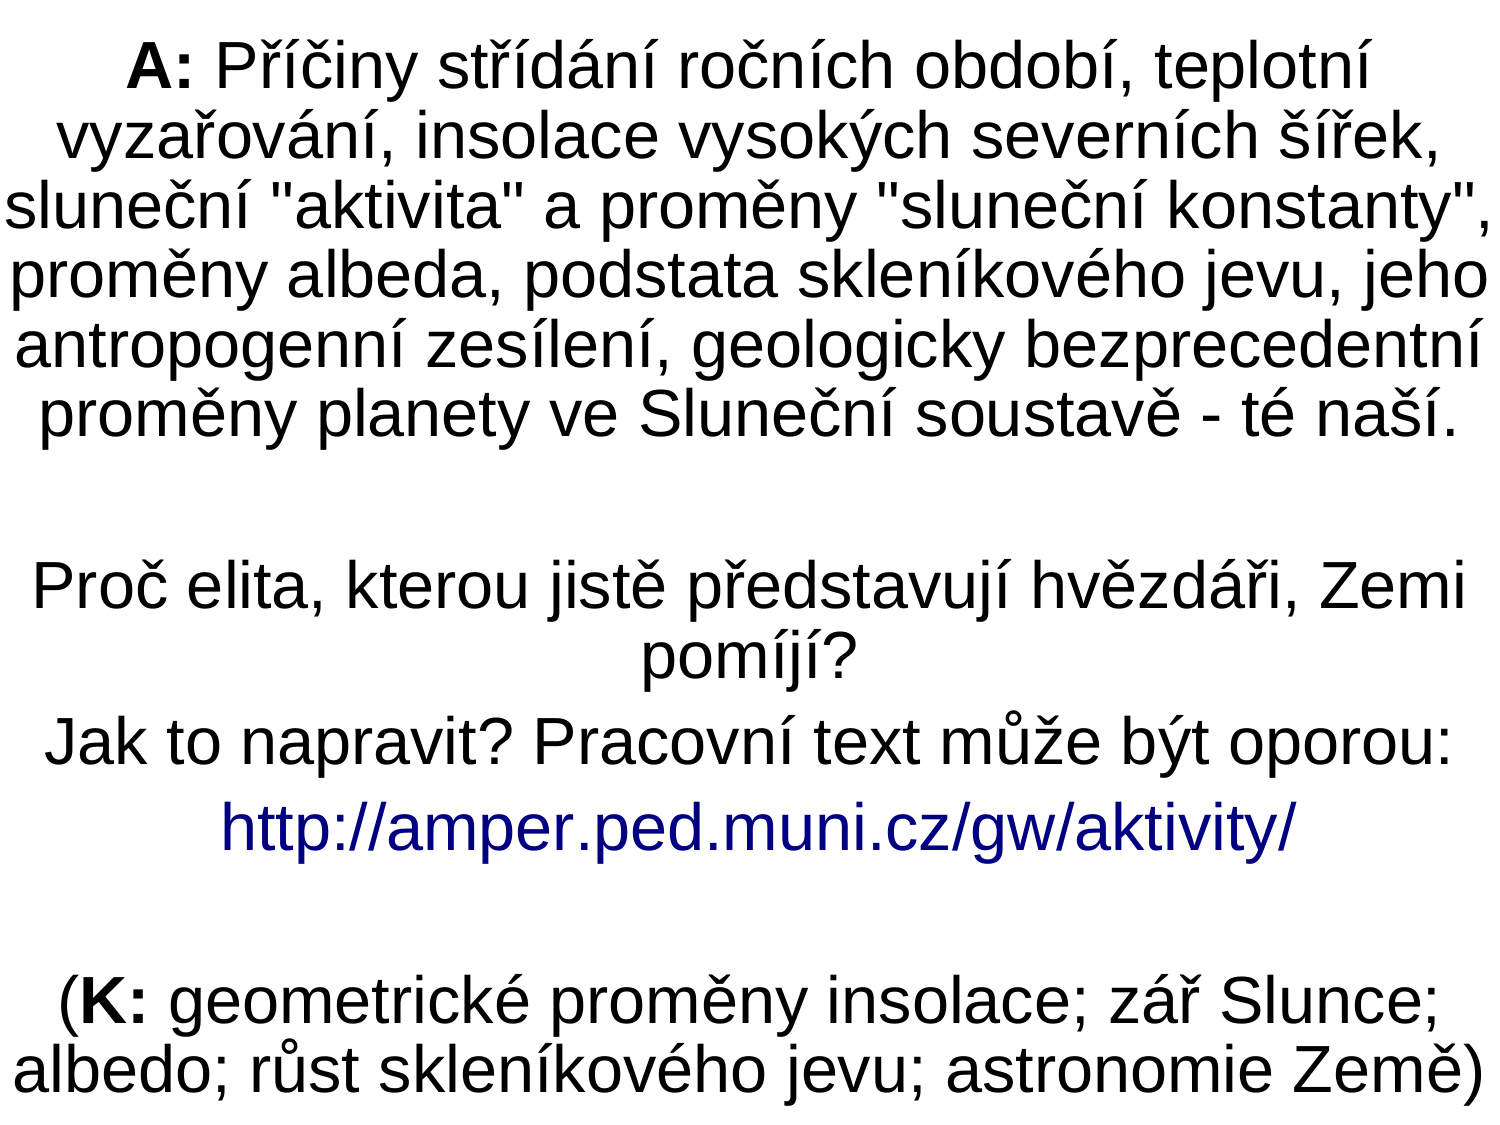

# A: Příčiny střídání ročních období, teplotní vyzařování, insolace vysokých severních šířek, sluneční "aktivita" a proměny "sluneční konstanty", proměny albeda, podstata skleníkového jevu, jeho antropogenní zesílení, geologicky bezprecedentní proměny planety ve Sluneční soustavě - té naší.
Proč elita, kterou jistě představují hvězdáři, Zemi pomíjí?
Jak to napravit? Pracovní text může být oporou:
 http://amper.ped.muni.cz/gw/aktivity/
(K: geometrické proměny insolace; zář Slunce; albedo; růst skleníkového jevu; astronomie Země)